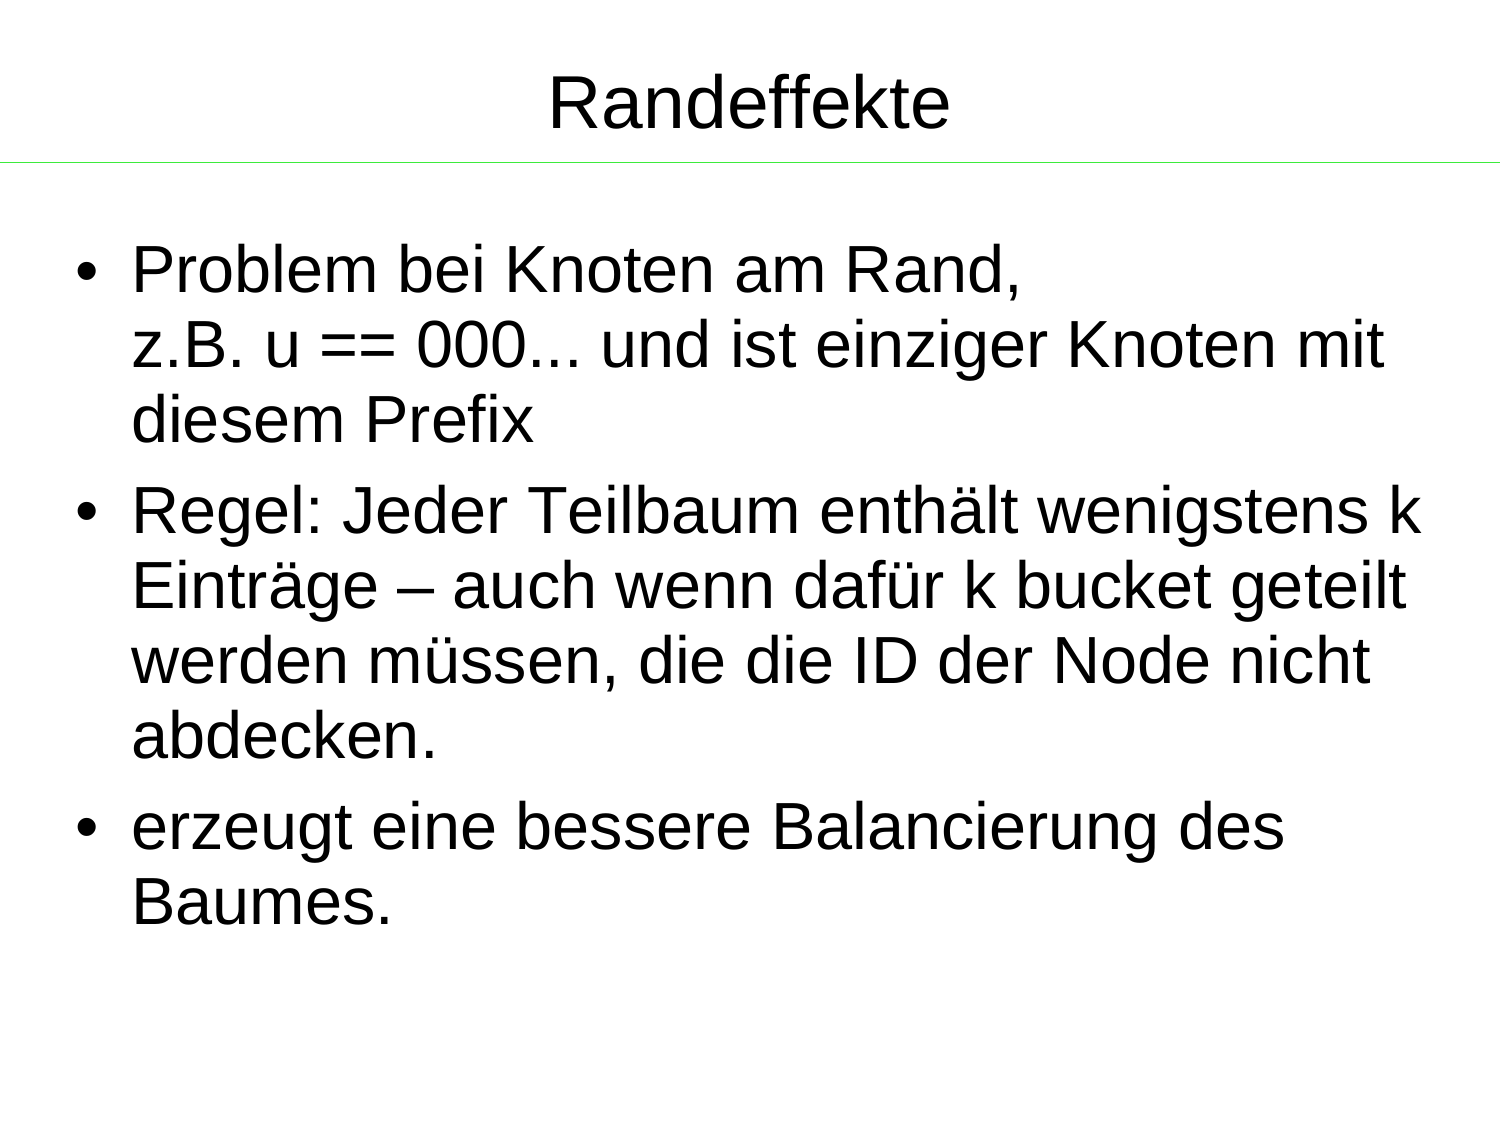

# Randeffekte
Problem bei Knoten am Rand,
z.B. u == 000... und ist einziger Knoten mit diesem Prefix
Regel: Jeder Teilbaum enthält wenigstens k Einträge – auch wenn dafür k bucket geteilt werden müssen, die die ID der Node nicht abdecken.
erzeugt eine bessere Balancierung des Baumes.